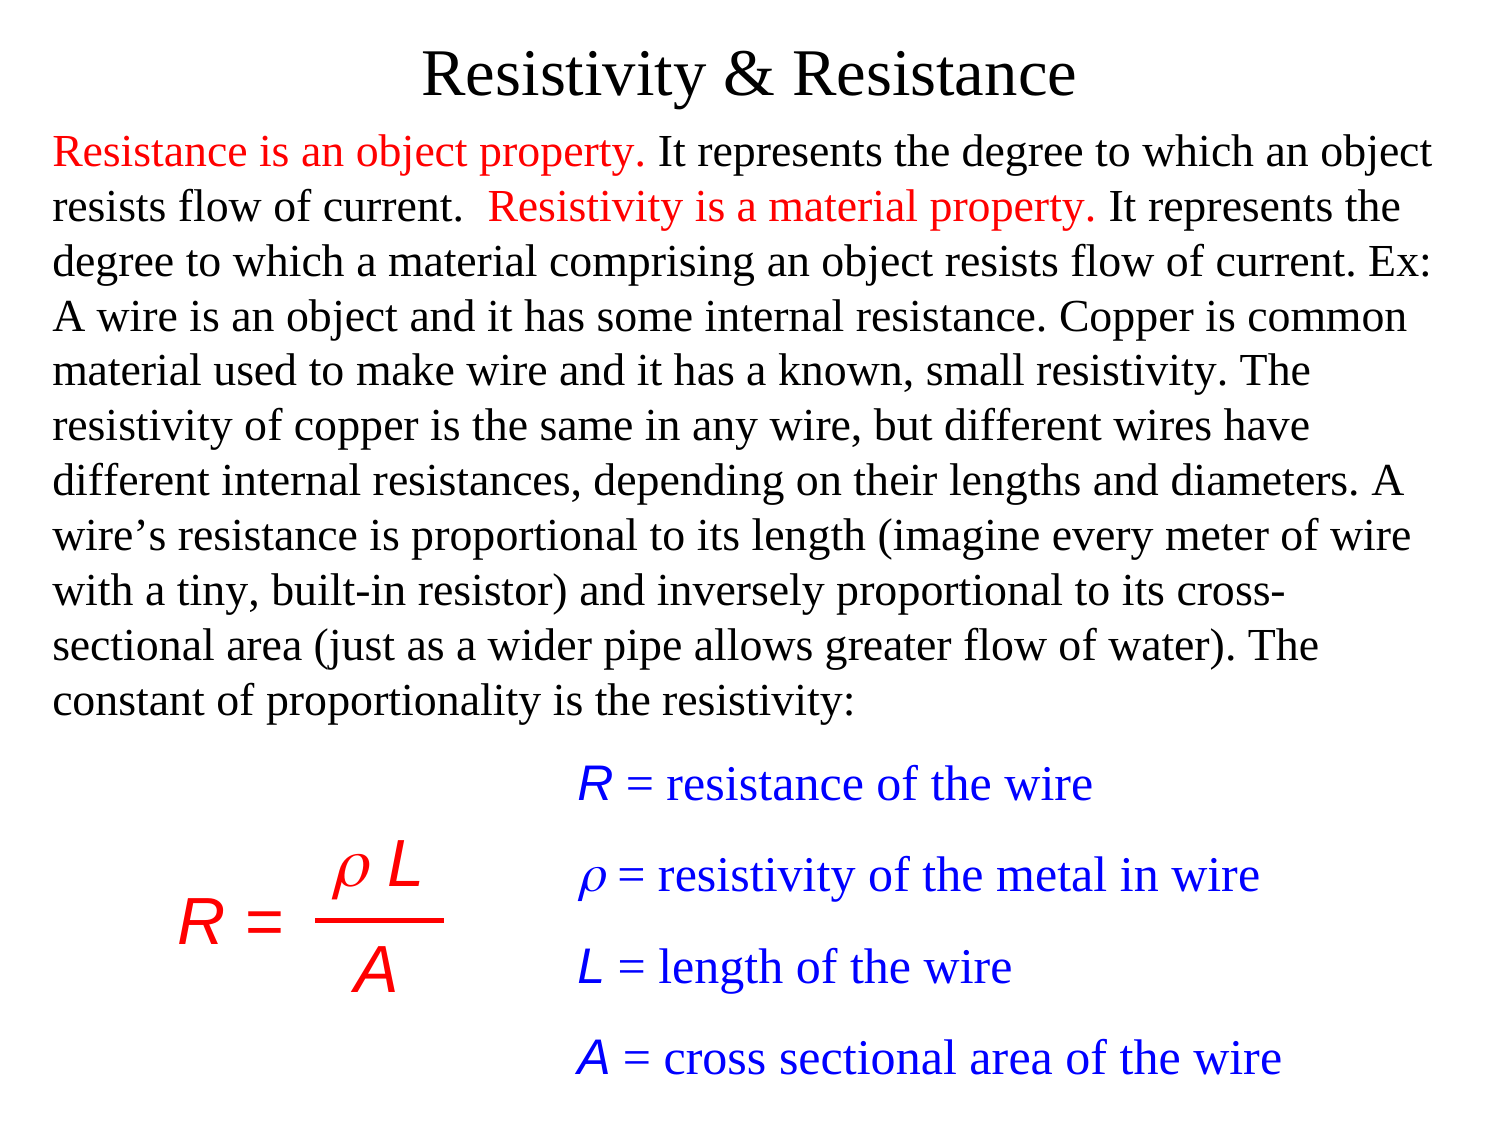

# Resistivity & Resistance
Resistance is an object property. It represents the degree to which an object resists flow of current. Resistivity is a material property. It represents the degree to which a material comprising an object resists flow of current. Ex: A wire is an object and it has some internal resistance. Copper is common material used to make wire and it has a known, small resistivity. The resistivity of copper is the same in any wire, but different wires have different internal resistances, depending on their lengths and diameters. A wire’s resistance is proportional to its length (imagine every meter of wire with a tiny, built-in resistor) and inversely proportional to its cross-sectional area (just as a wider pipe allows greater flow of water). The constant of proportionality is the resistivity:
R = resistance of the wire
 = resistivity of the metal in wire
L = length of the wire
A = cross sectional area of the wire
 L
R =
A